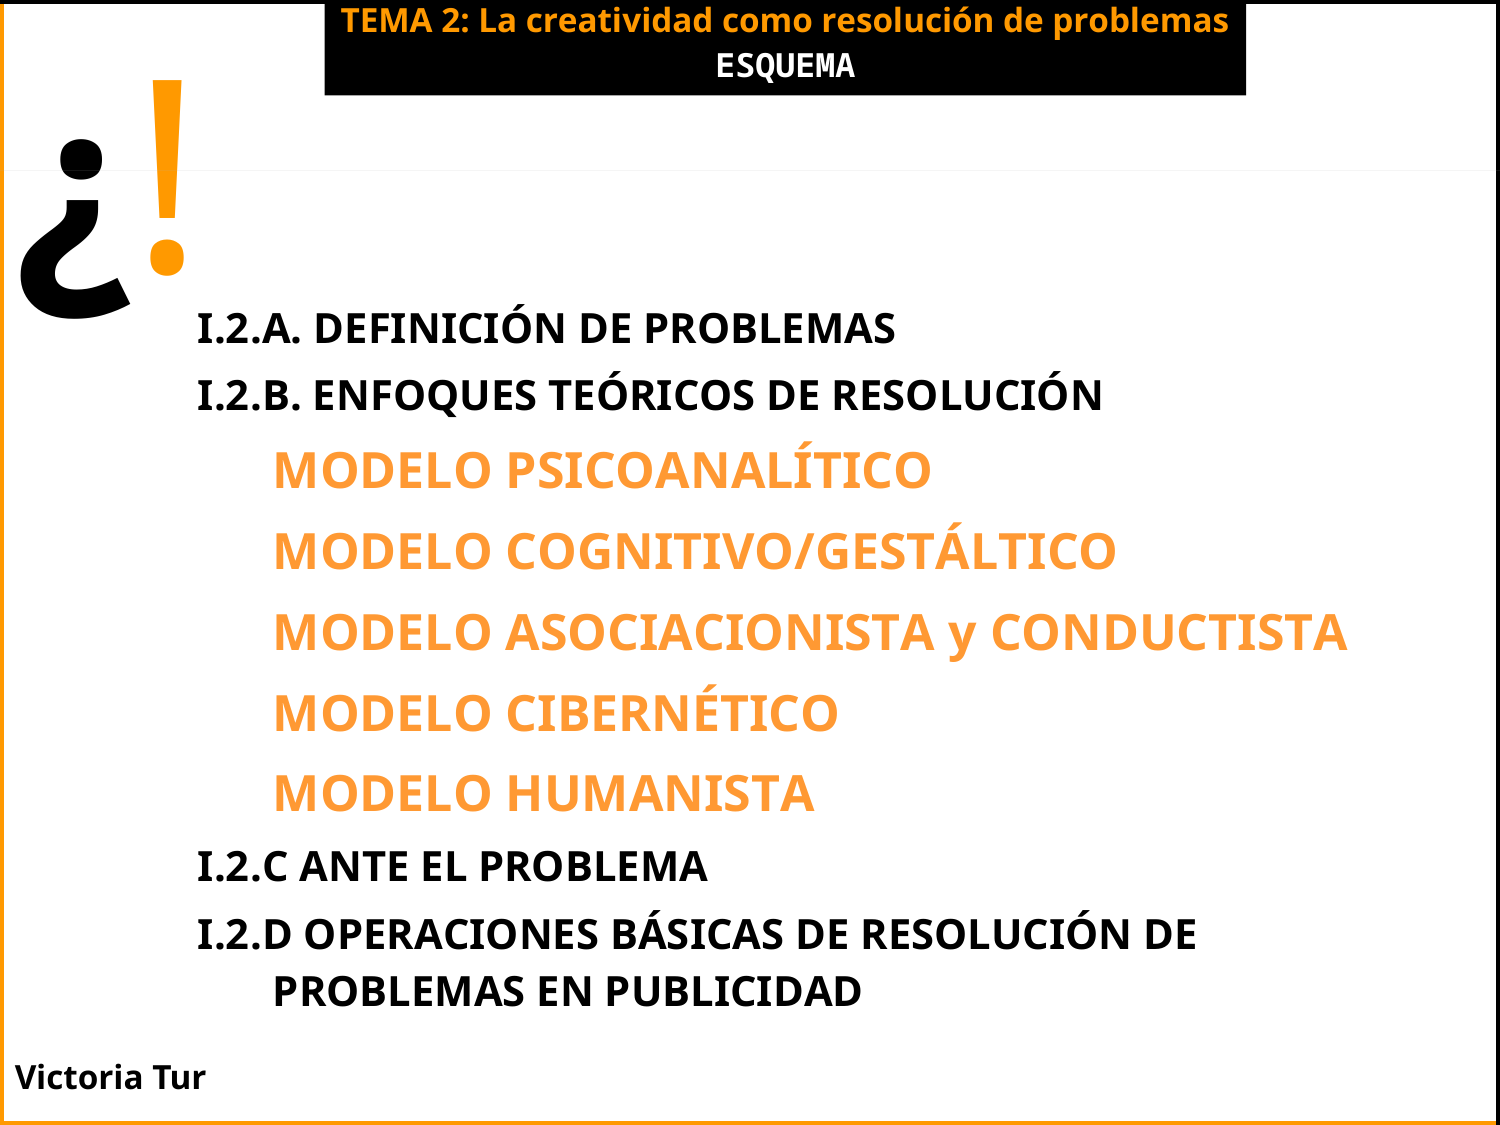

I.2.A. DEFINICIÓN DE PROBLEMAS
I.2.B. ENFOQUES TEÓRICOS DE RESOLUCIÓN
MODELO PSICOANALÍTICO
MODELO COGNITIVO/GESTÁLTICO
MODELO ASOCIACIONISTA y CONDUCTISTA
MODELO CIBERNÉTICO
MODELO HUMANISTA
I.2.C ANTE EL PROBLEMA
I.2.D OPERACIONES BÁSICAS DE RESOLUCIÓN DE PROBLEMAS EN PUBLICIDAD